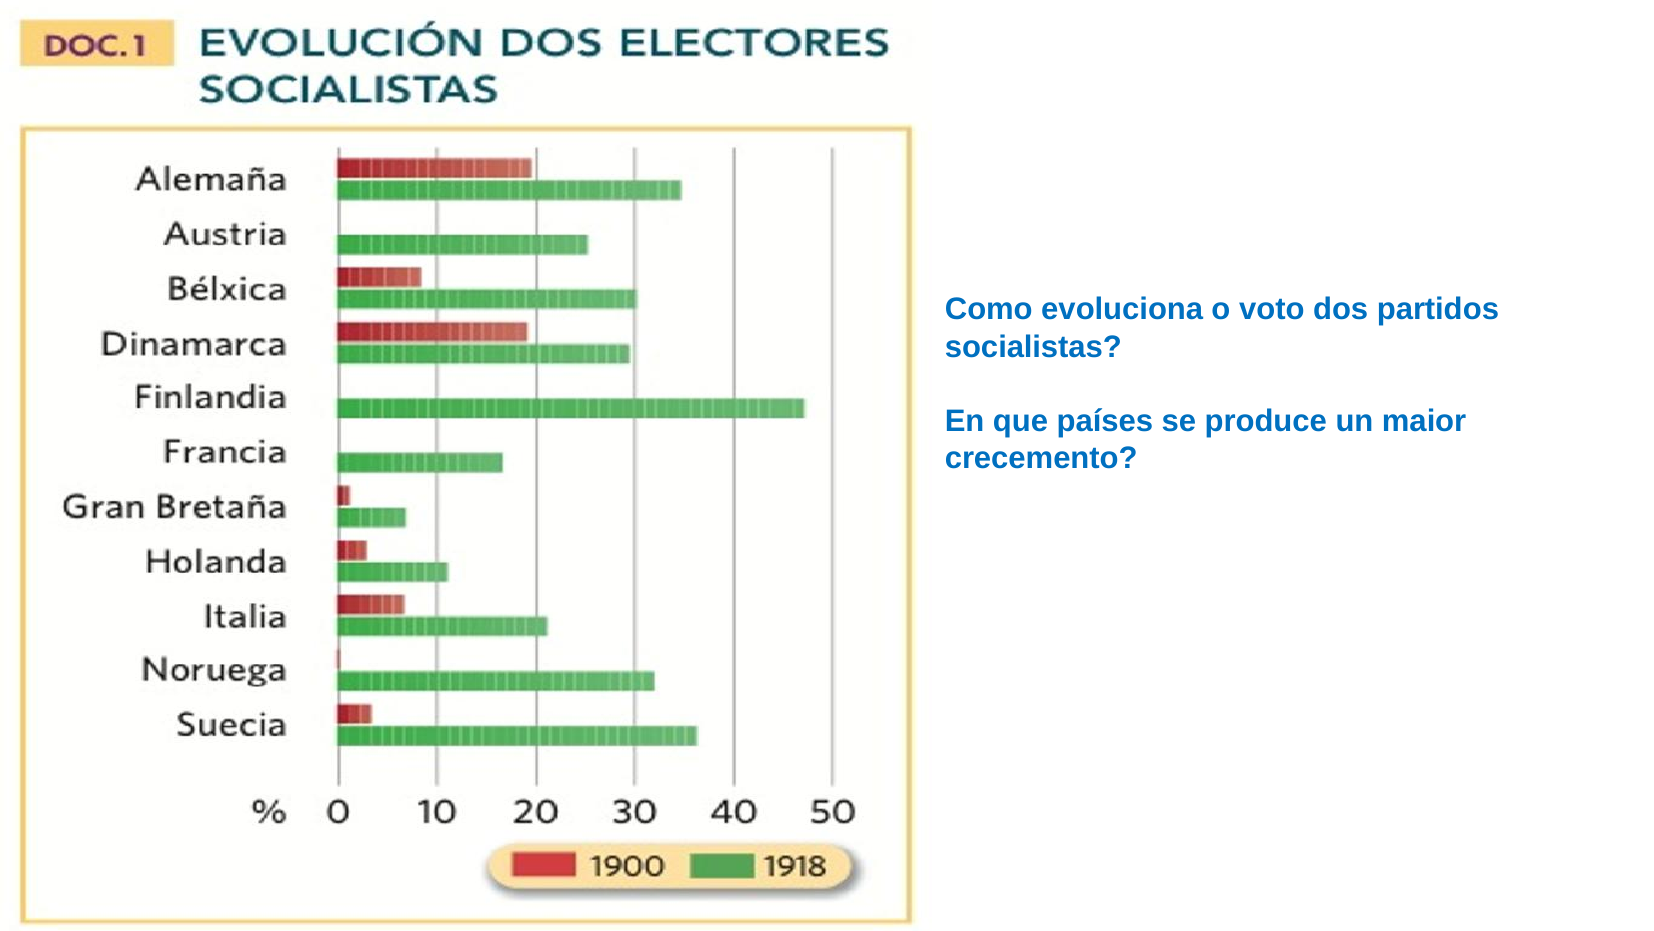

Como evoluciona o voto dos partidos socialistas?
En que países se produce un maior crecemento?